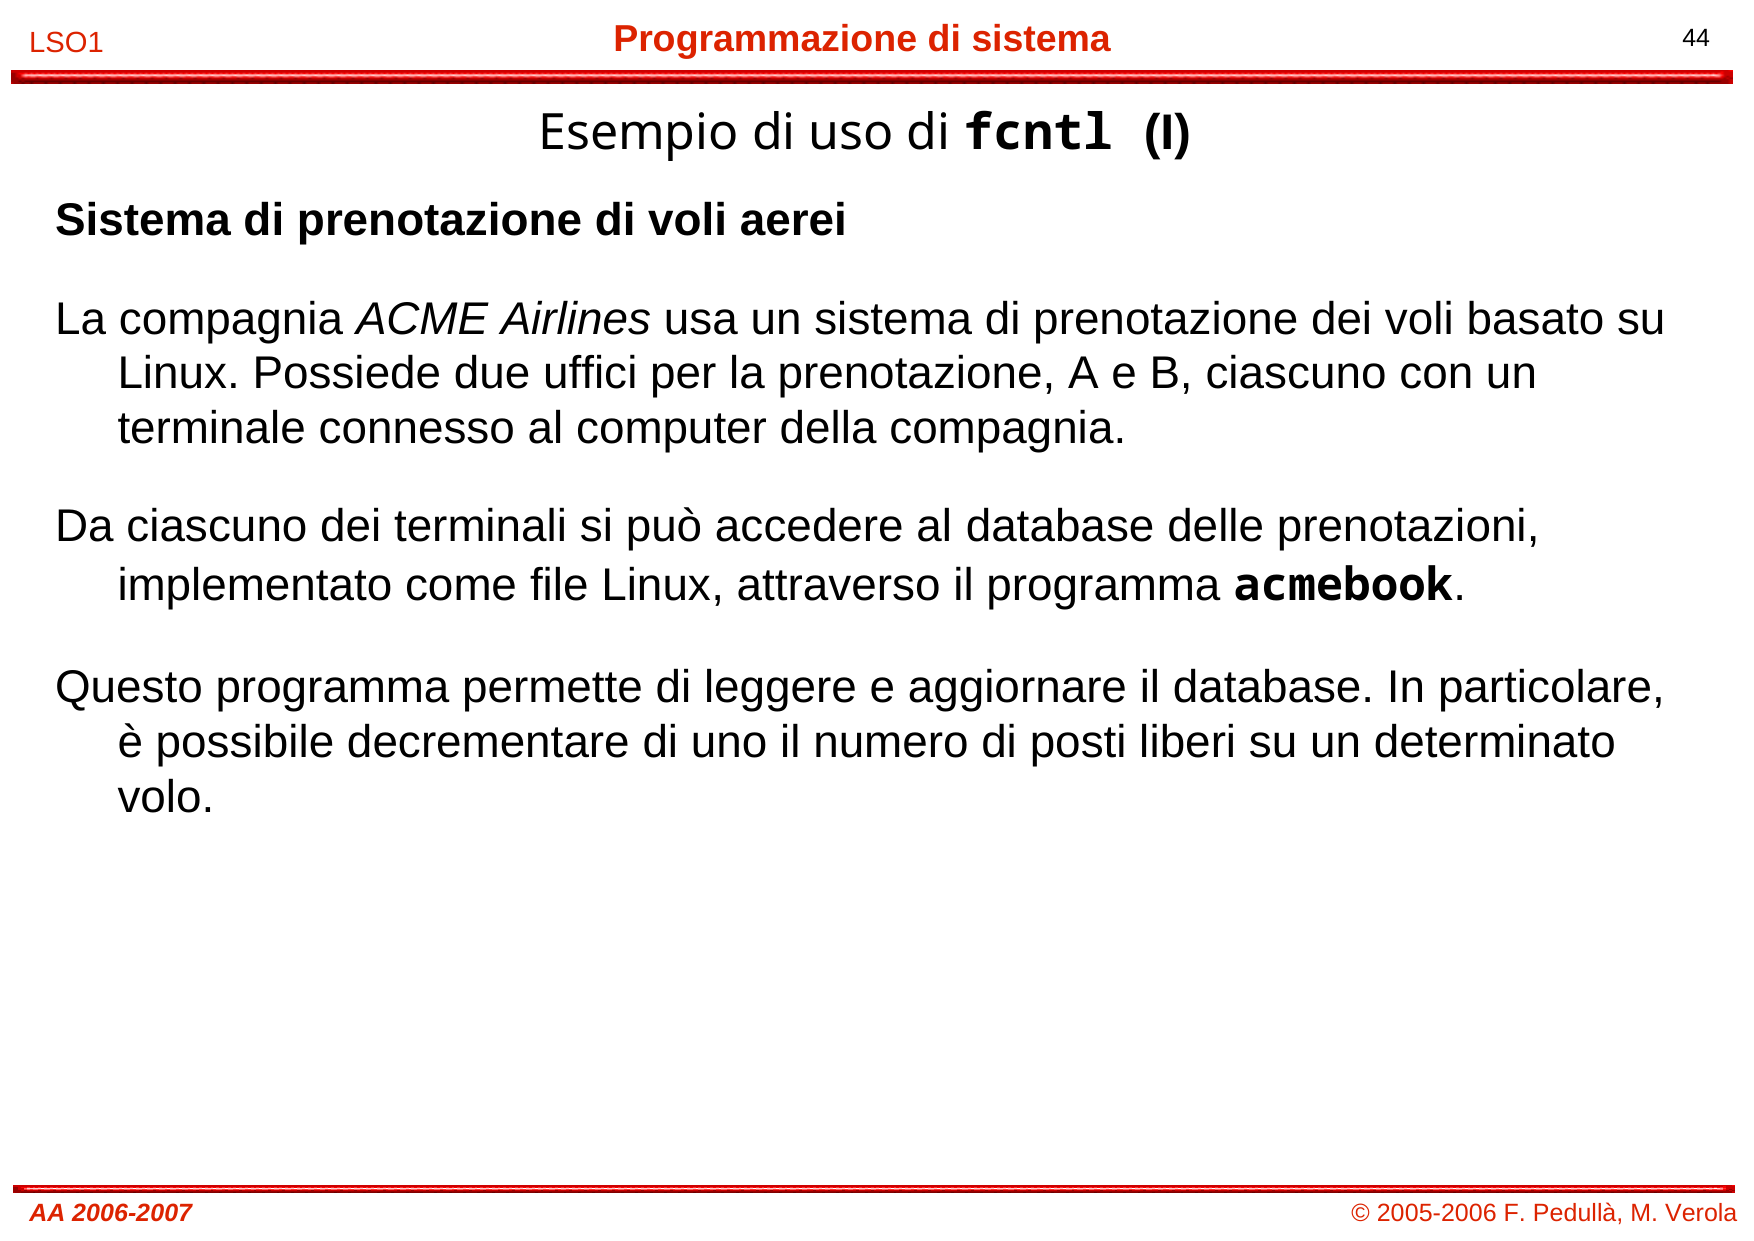

Esempio di uso di fcntl (I)
# Sistema di prenotazione di voli aerei
La compagnia ACME Airlines usa un sistema di prenotazione dei voli basato su Linux. Possiede due uffici per la prenotazione, A e B, ciascuno con un terminale connesso al computer della compagnia.
Da ciascuno dei terminali si può accedere al database delle prenotazioni, implementato come file Linux, attraverso il programma acmebook.
Questo programma permette di leggere e aggiornare il database. In particolare, è possibile decrementare di uno il numero di posti liberi su un determinato volo.